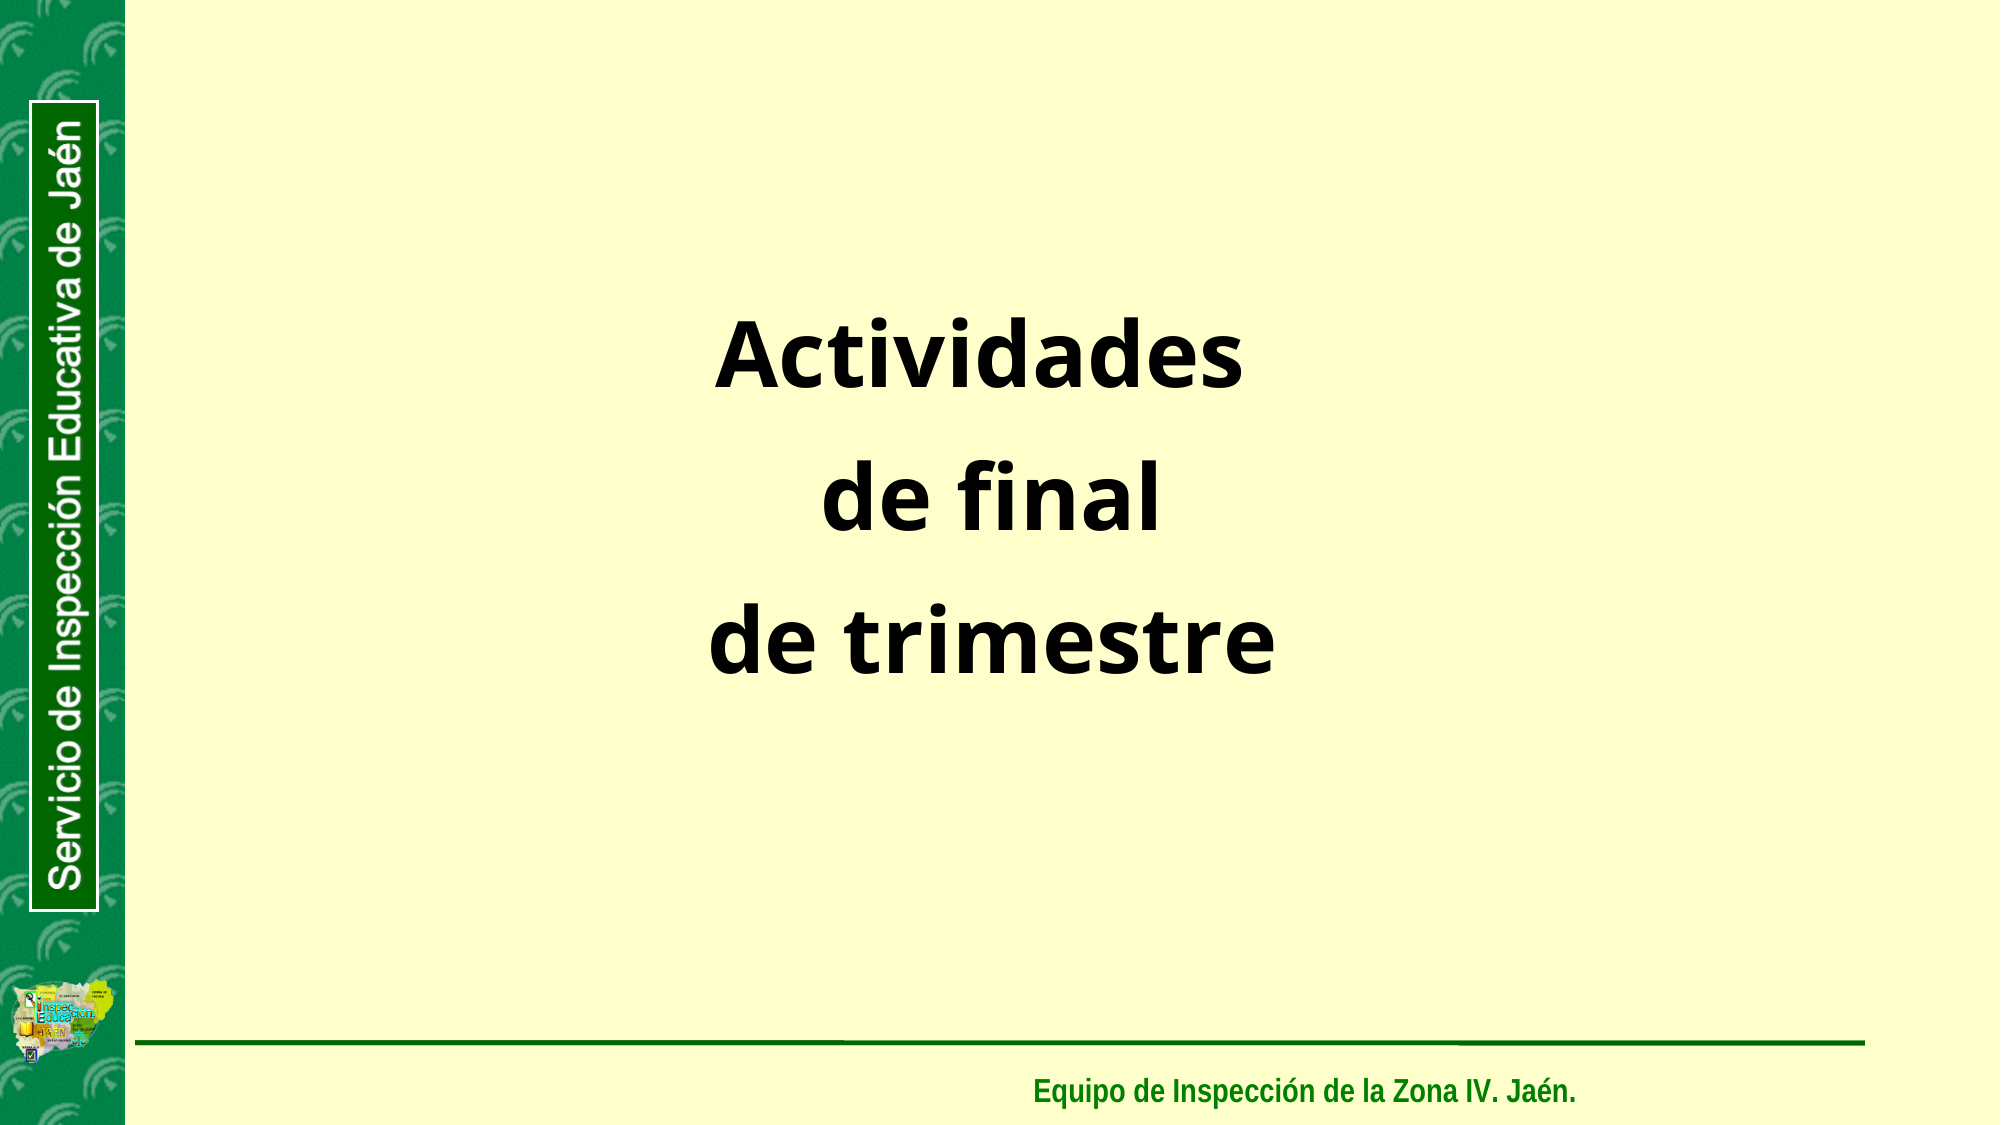

Actividades
 de final
 de trimestre
Equipo de Inspección de la Zona IV. Jaén.